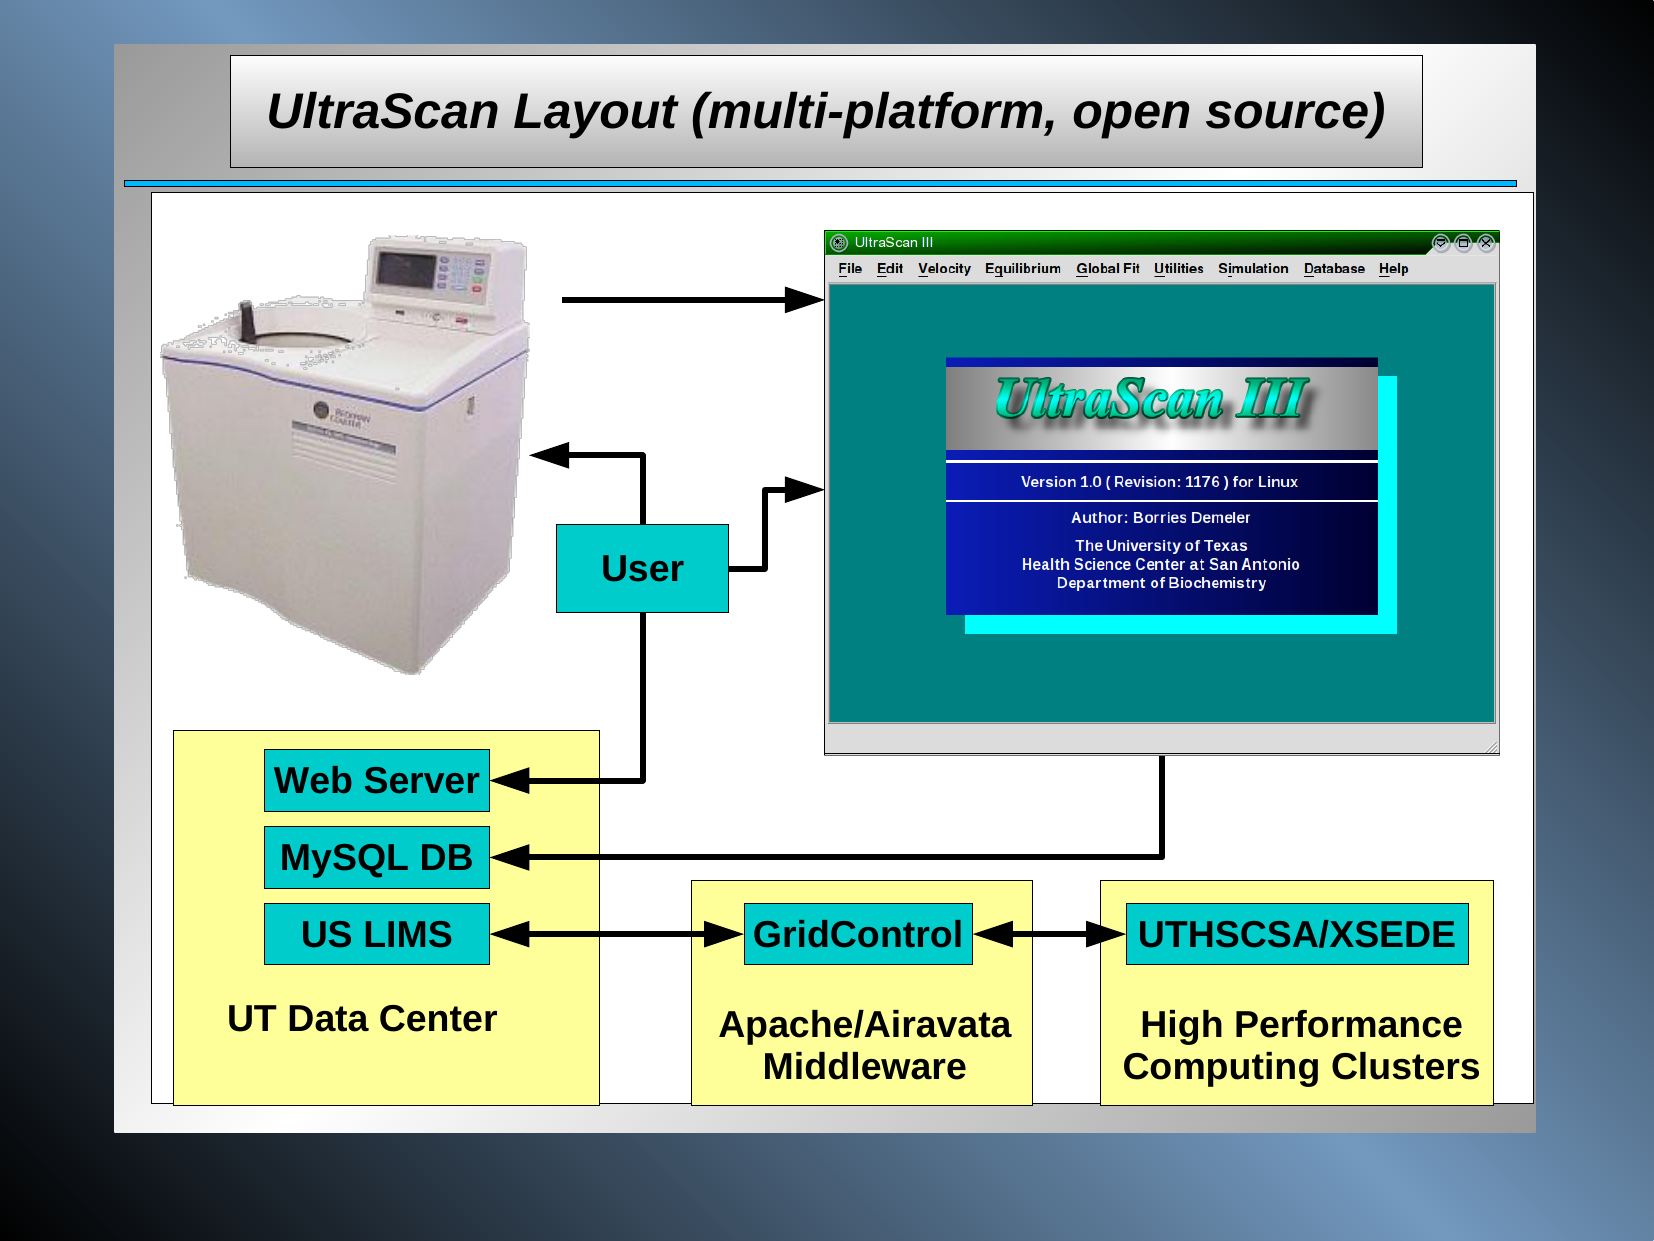

UltraScan Layout (multi-platform, open source)
User
Web Server
MySQL DB
US LIMS
GridControl
UTHSCSA/XSEDE
UT Data Center
Apache/Airavata
Middleware
High Performance Computing Clusters